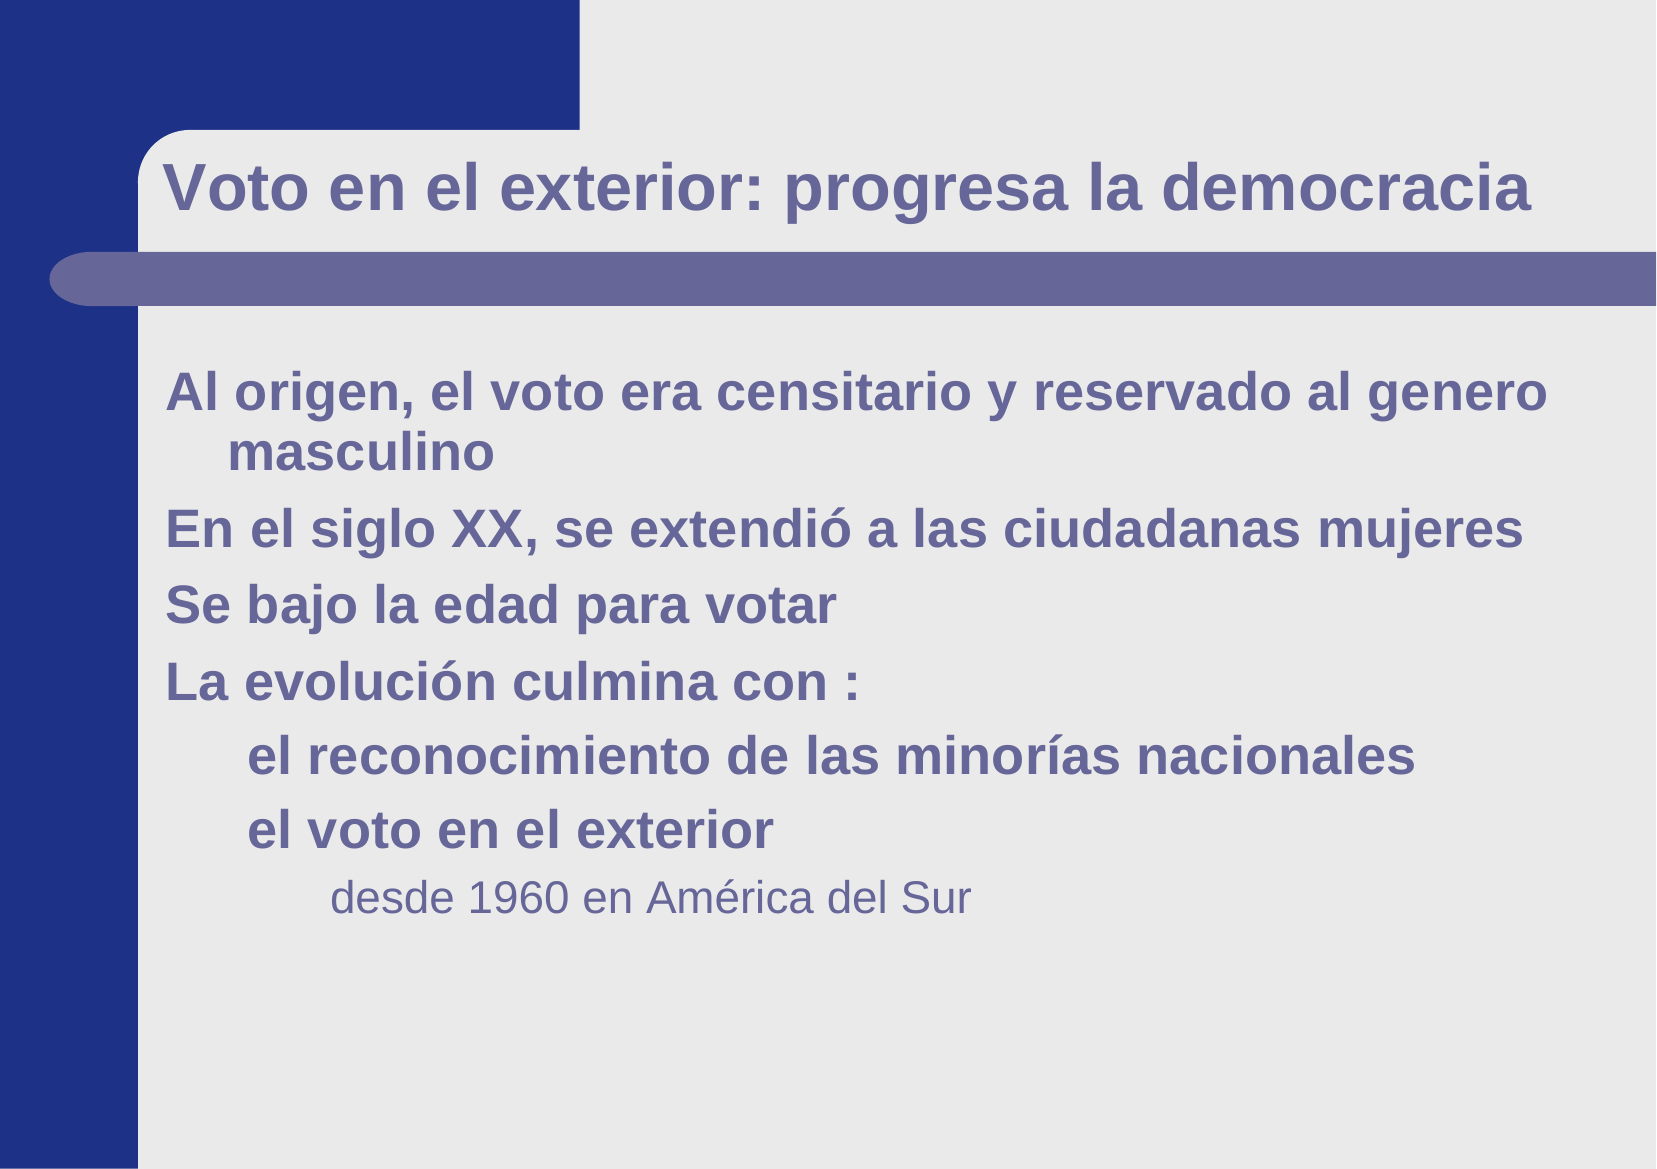

# Voto en el exterior: progresa la democracia
Al origen, el voto era censitario y reservado al genero masculino
En el siglo XX, se extendió a las ciudadanas mujeres
Se bajo la edad para votar
La evolución culmina con :
el reconocimiento de las minorías nacionales
el voto en el exterior
desde 1960 en América del Sur